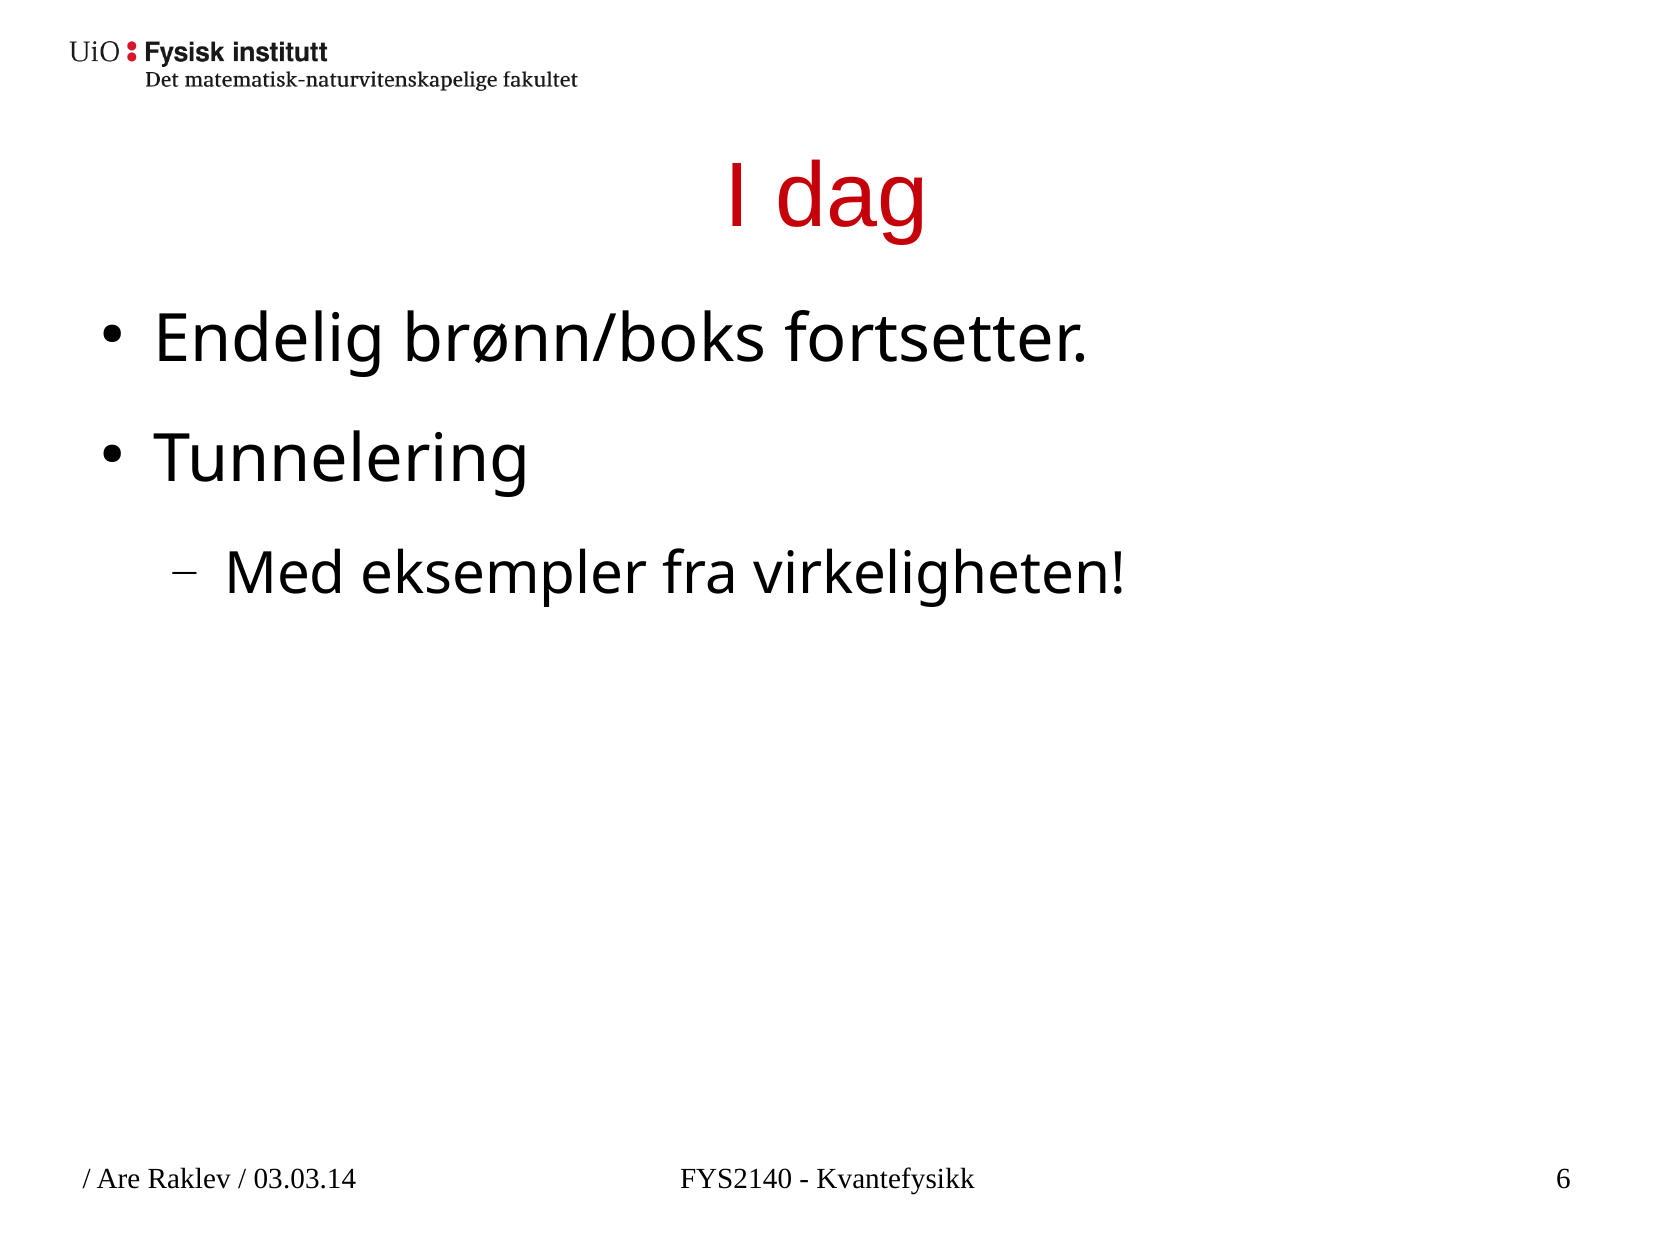

# I dag
Endelig brønn/boks fortsetter.
Tunnelering
Med eksempler fra virkeligheten!
/ Are Raklev / 03.03.14
FYS2140 - Kvantefysikk
6